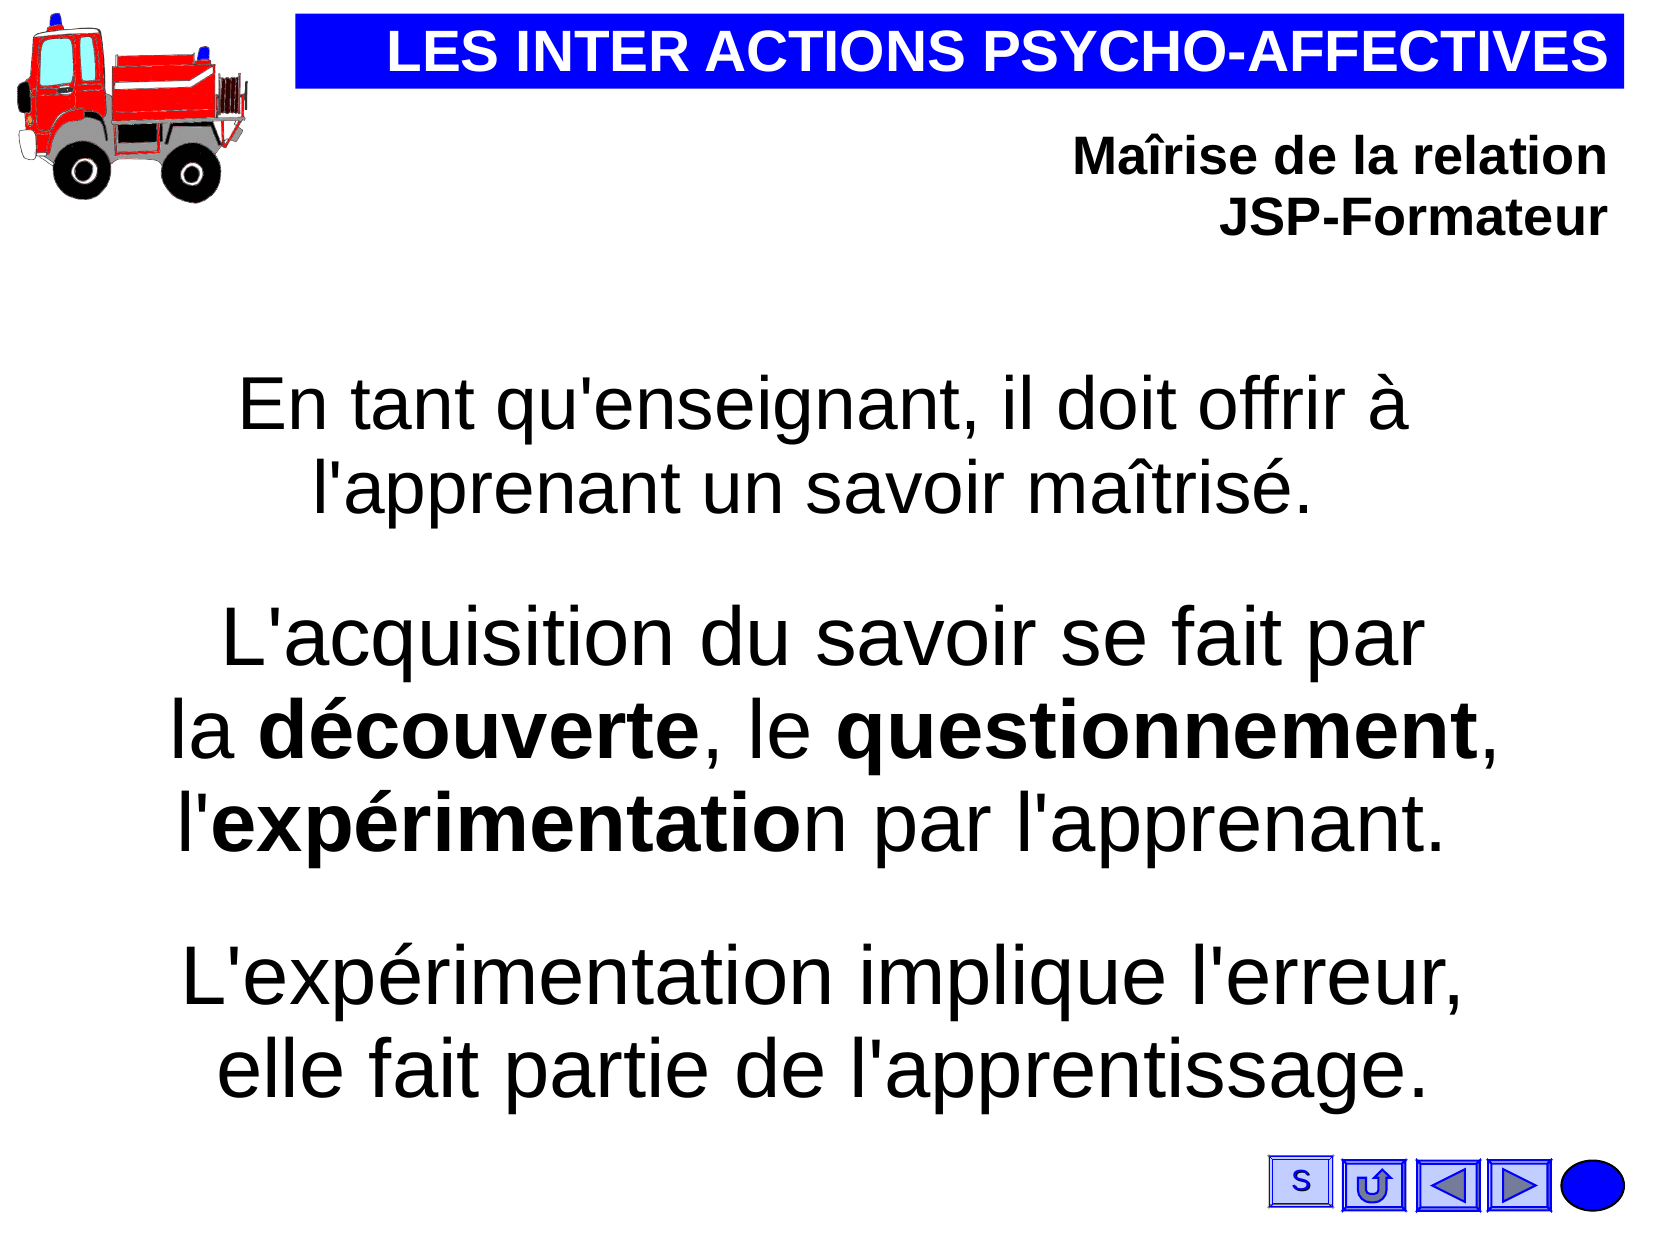

LES INTER ACTIONS PSYCHO-AFFECTIVES
Maîrise de la relation
JSP-Formateur
En tant qu'enseignant, il doit offrir à l'apprenant un savoir maîtrisé.
L'acquisition du savoir se fait par
 la découverte, le questionnement, l'expérimentation par l'apprenant.
L'expérimentation implique l'erreur, elle fait partie de l'apprentissage.